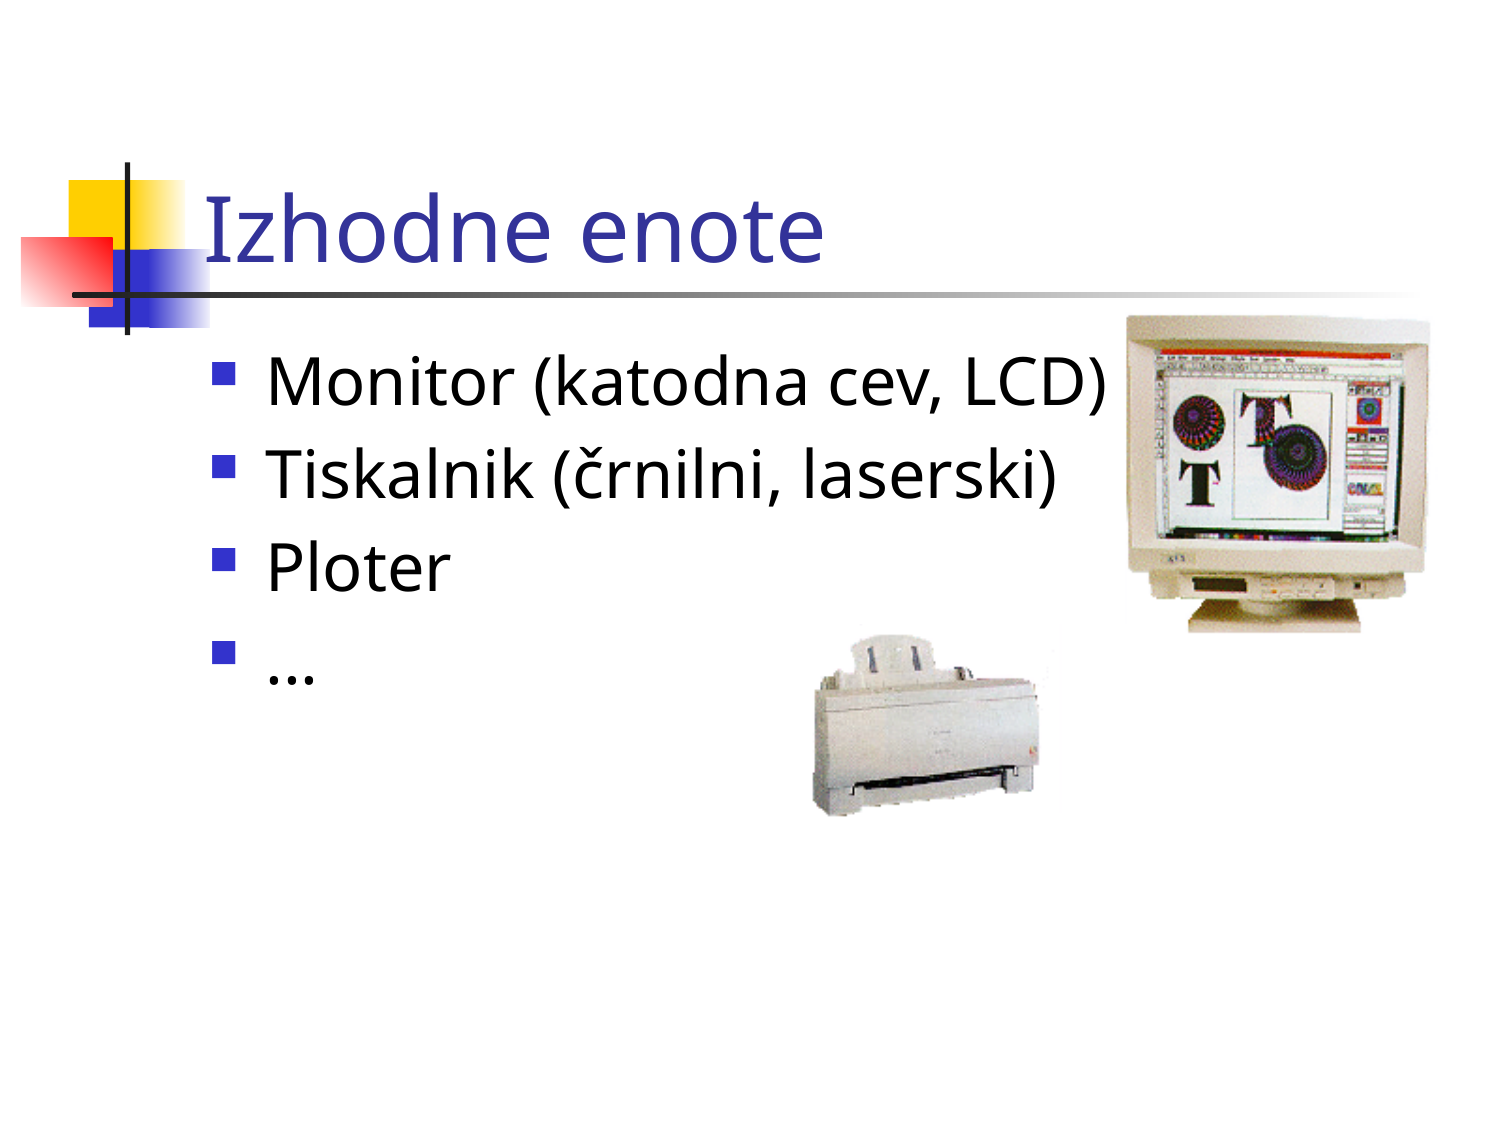

# Izhodne enote
Monitor (katodna cev, LCD)
Tiskalnik (črnilni, laserski)
Ploter
...